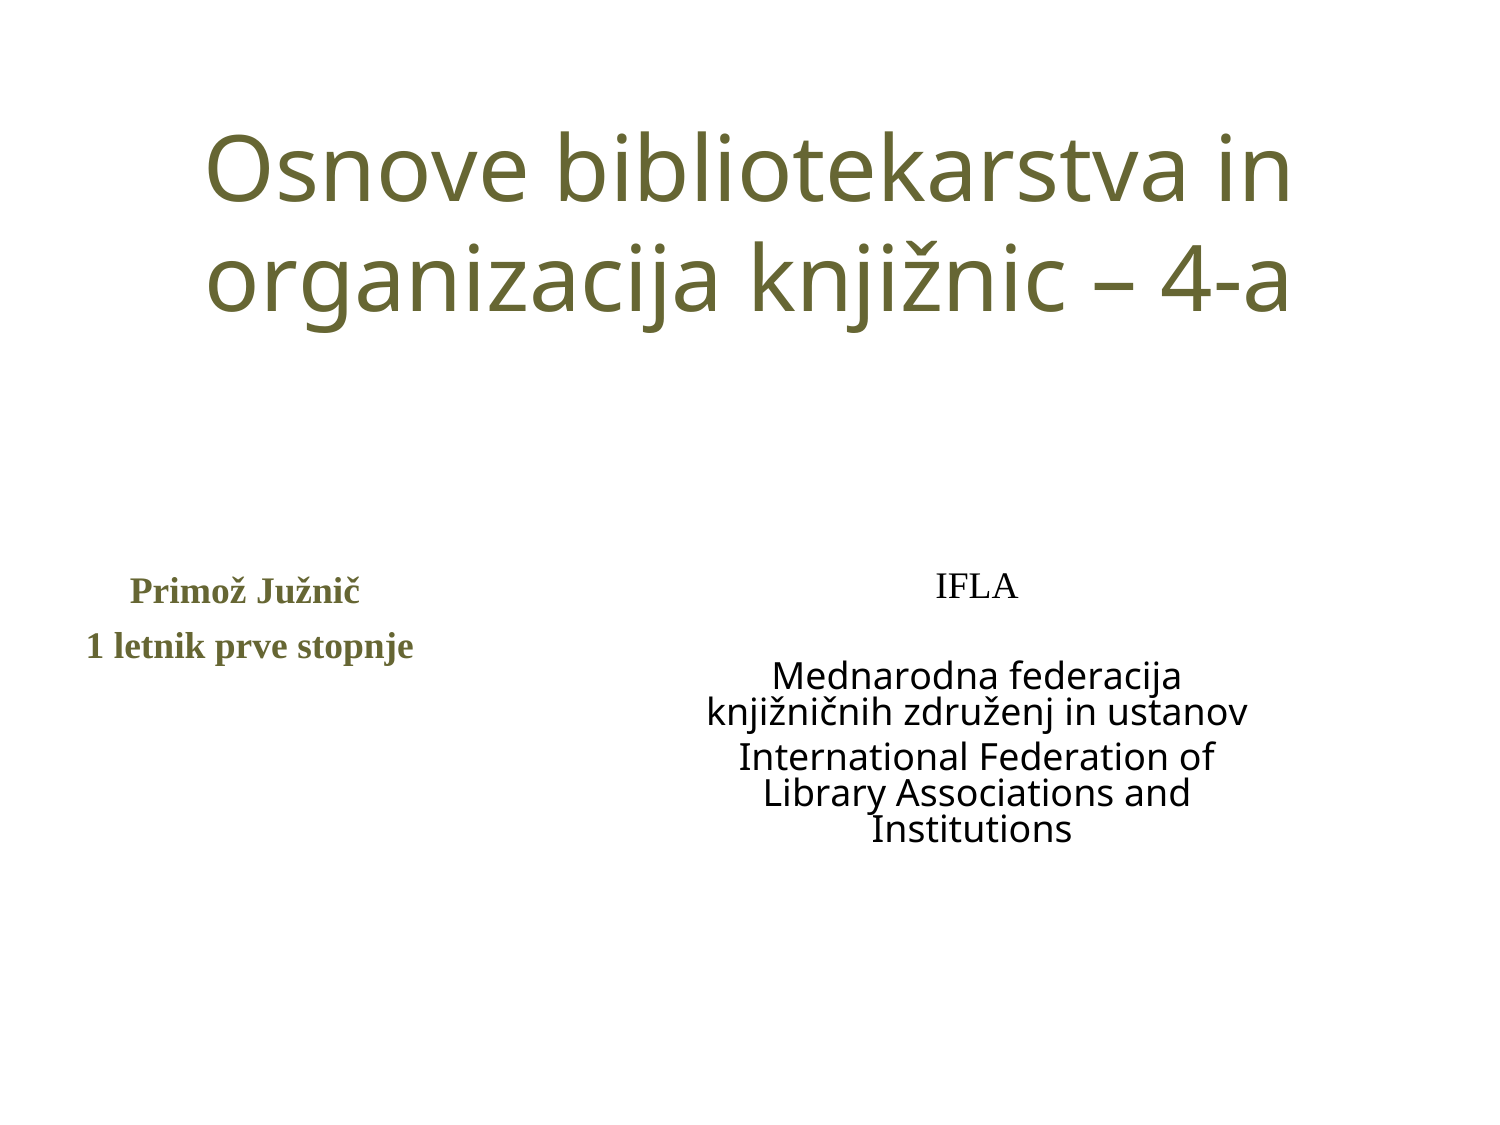

Osnove bibliotekarstva in organizacija knjižnic – 4-a
#
Primož Južnič
1 letnik prve stopnje
IFLA
Mednarodna federacija knjižničnih združenj in ustanov
International Federation of Library Associations and Institutions